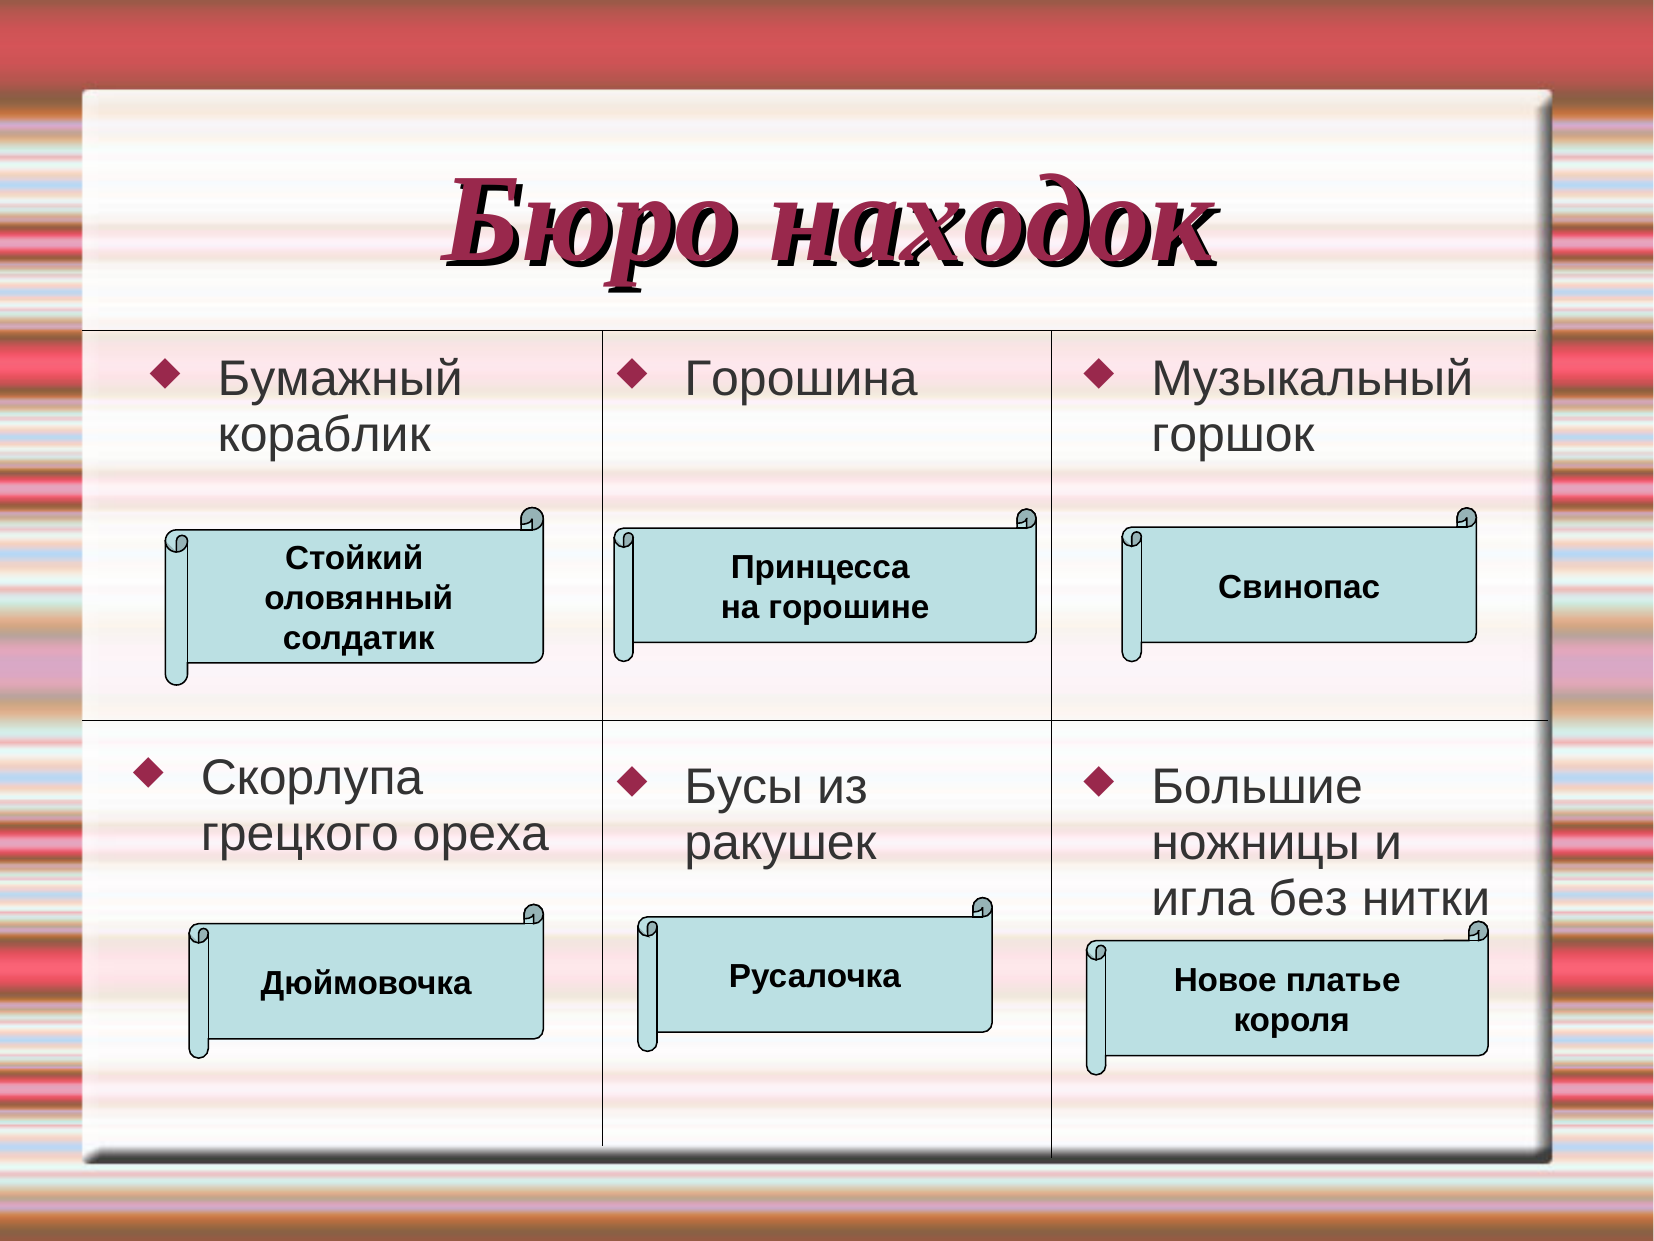

# Бюро находок
Бумажный кораблик
Горошина
Музыкальный горшок
Стойкий
 оловянный
 солдатик
Свинопас
Принцесса
на горошине
Скорлупа грецкого ореха
Бусы из ракушек
Большие ножницы и игла без нитки
Русалочка
Дюймовочка
Новое платье
 короля